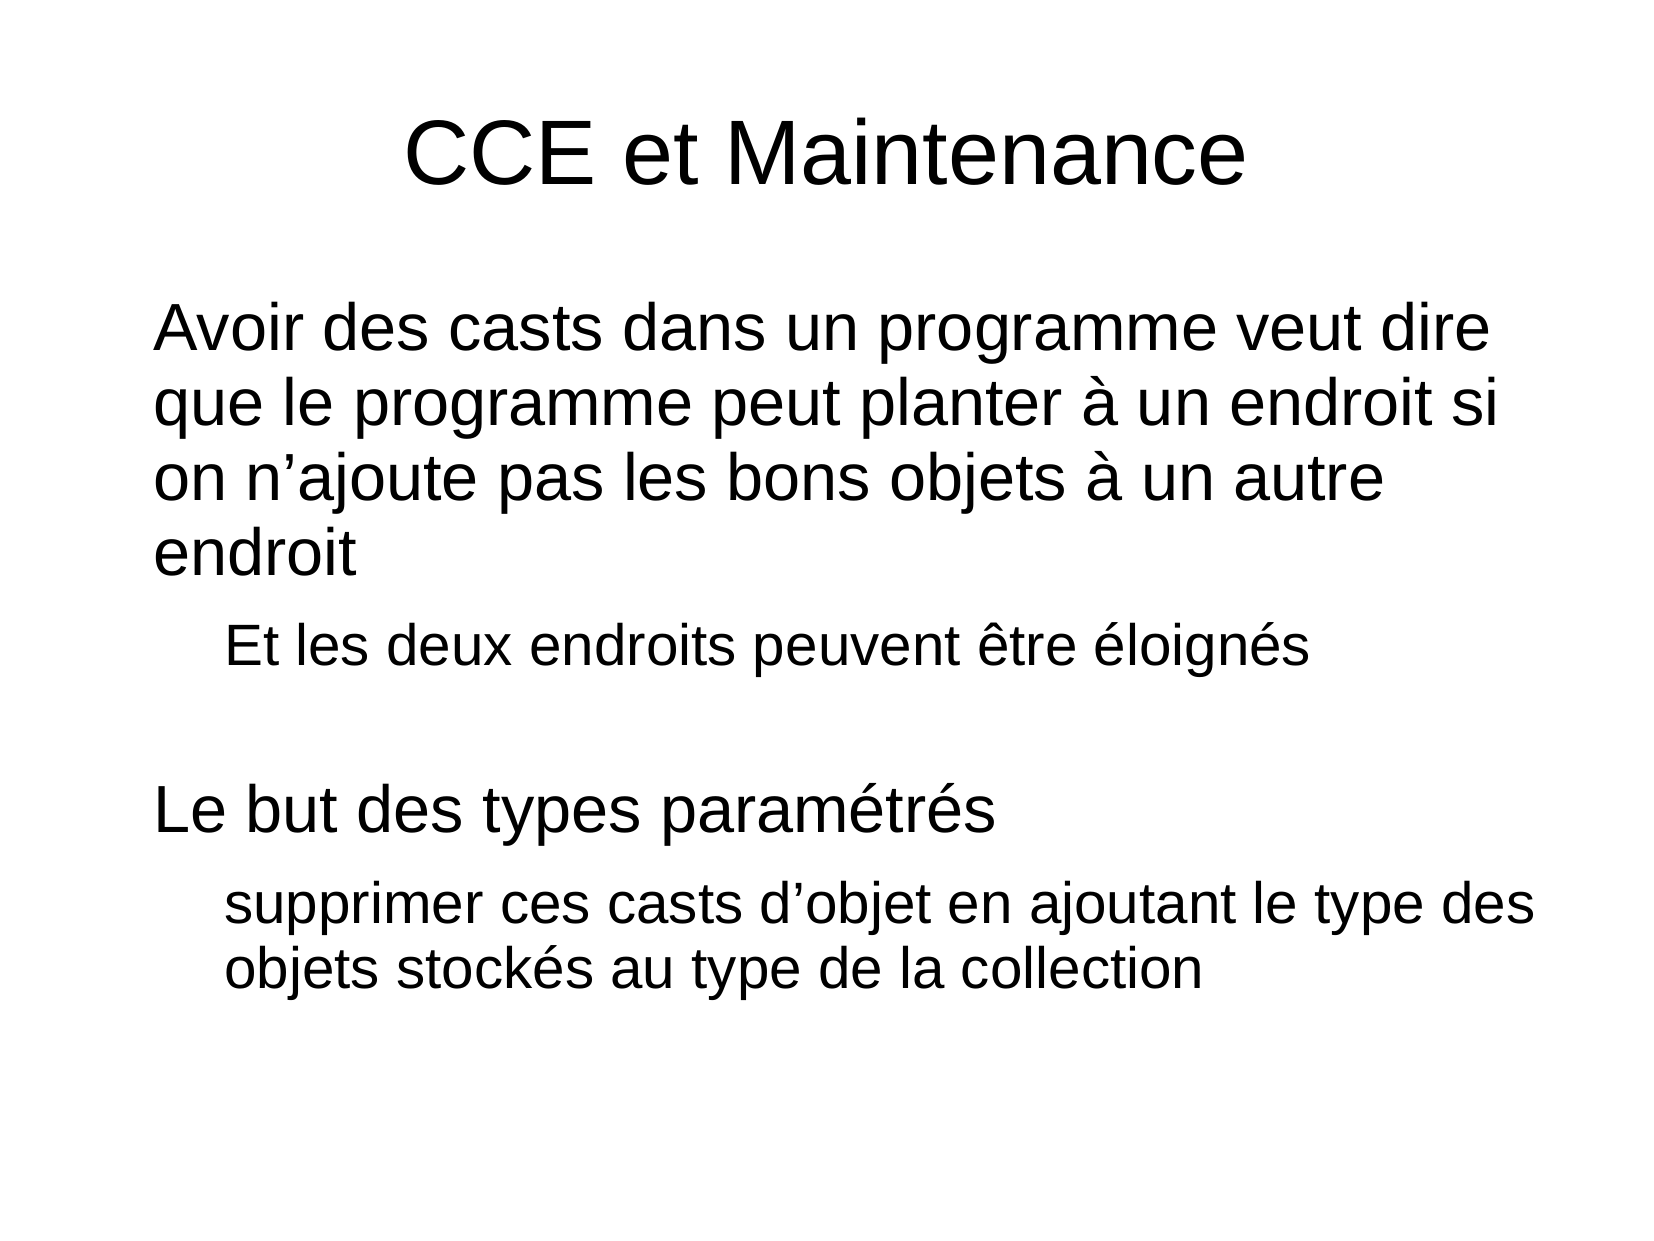

# CCE et Maintenance
Avoir des casts dans un programme veut dire que le programme peut planter à un endroit si on n’ajoute pas les bons objets à un autre endroit
Et les deux endroits peuvent être éloignés
Le but des types paramétrés
supprimer ces casts d’objet en ajoutant le type des objets stockés au type de la collection